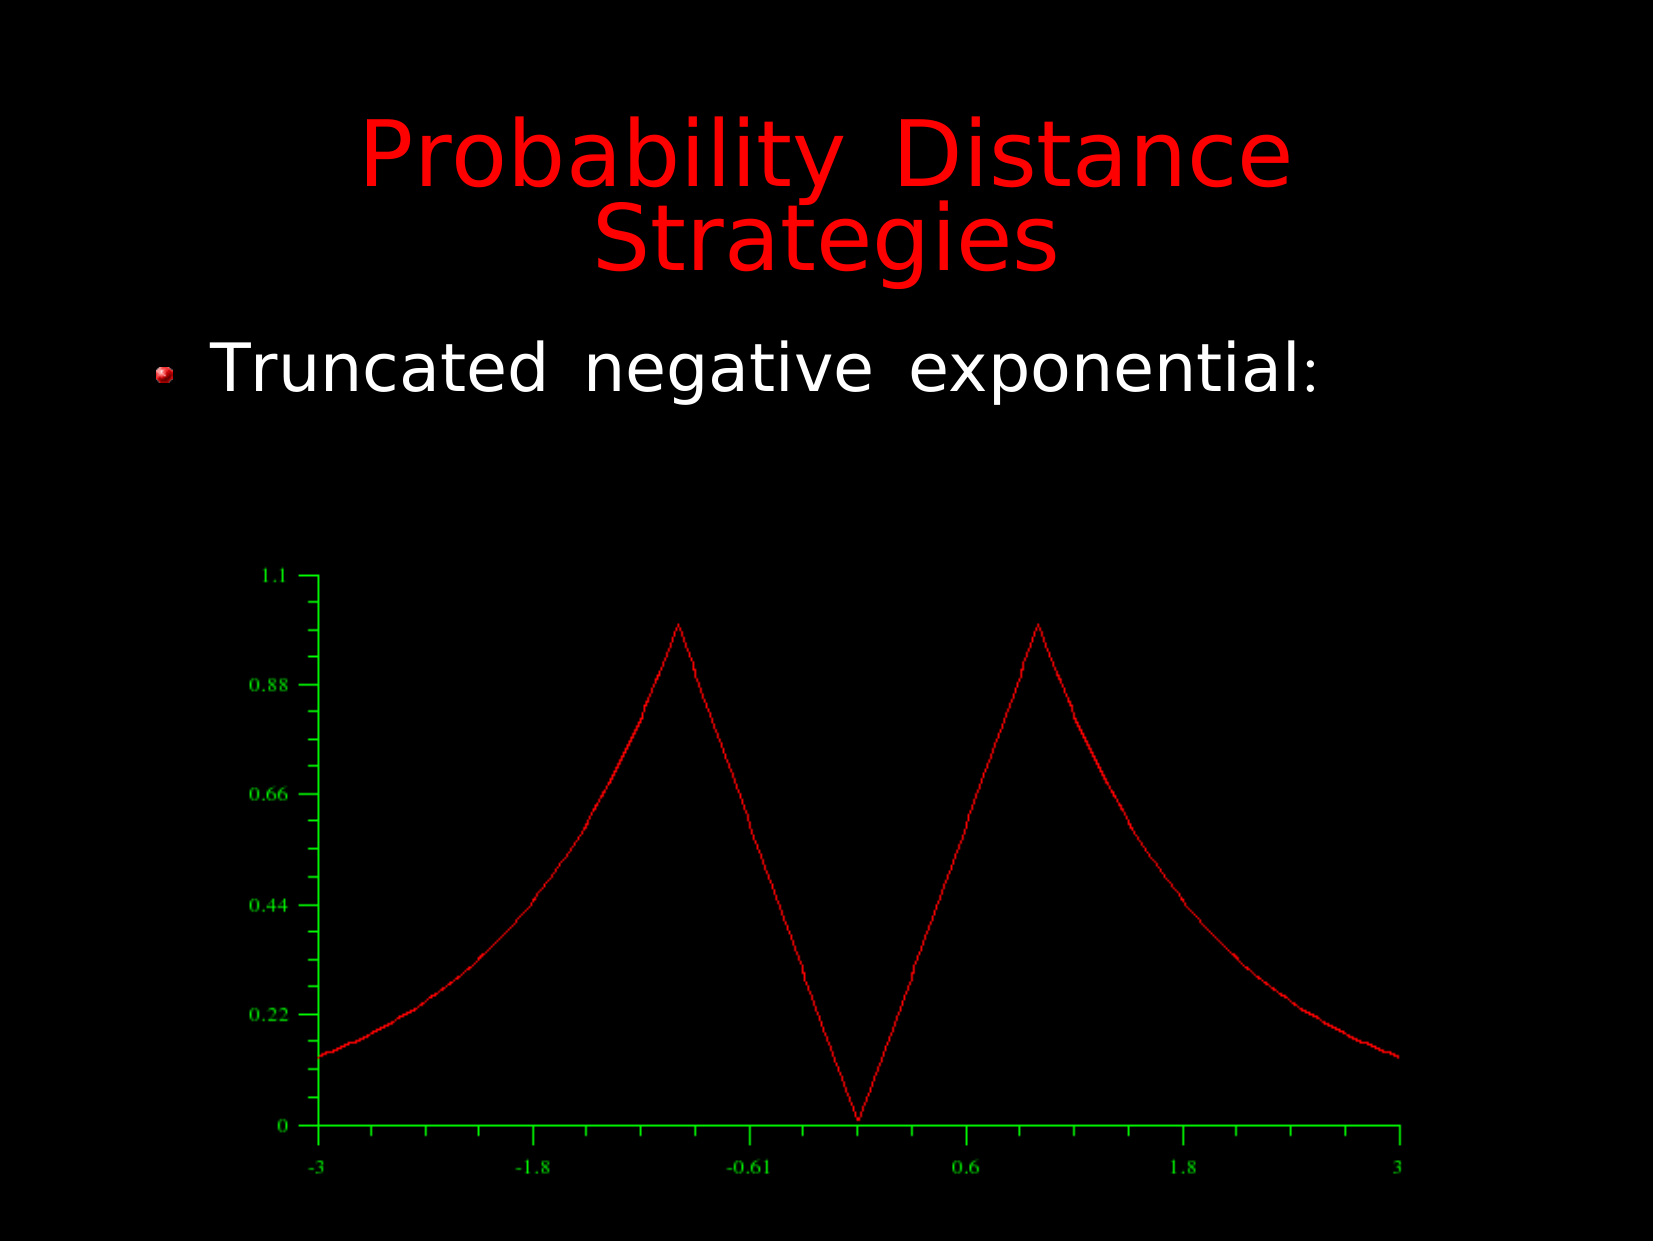

# Probability Distance Strategies
Truncated negative exponential: